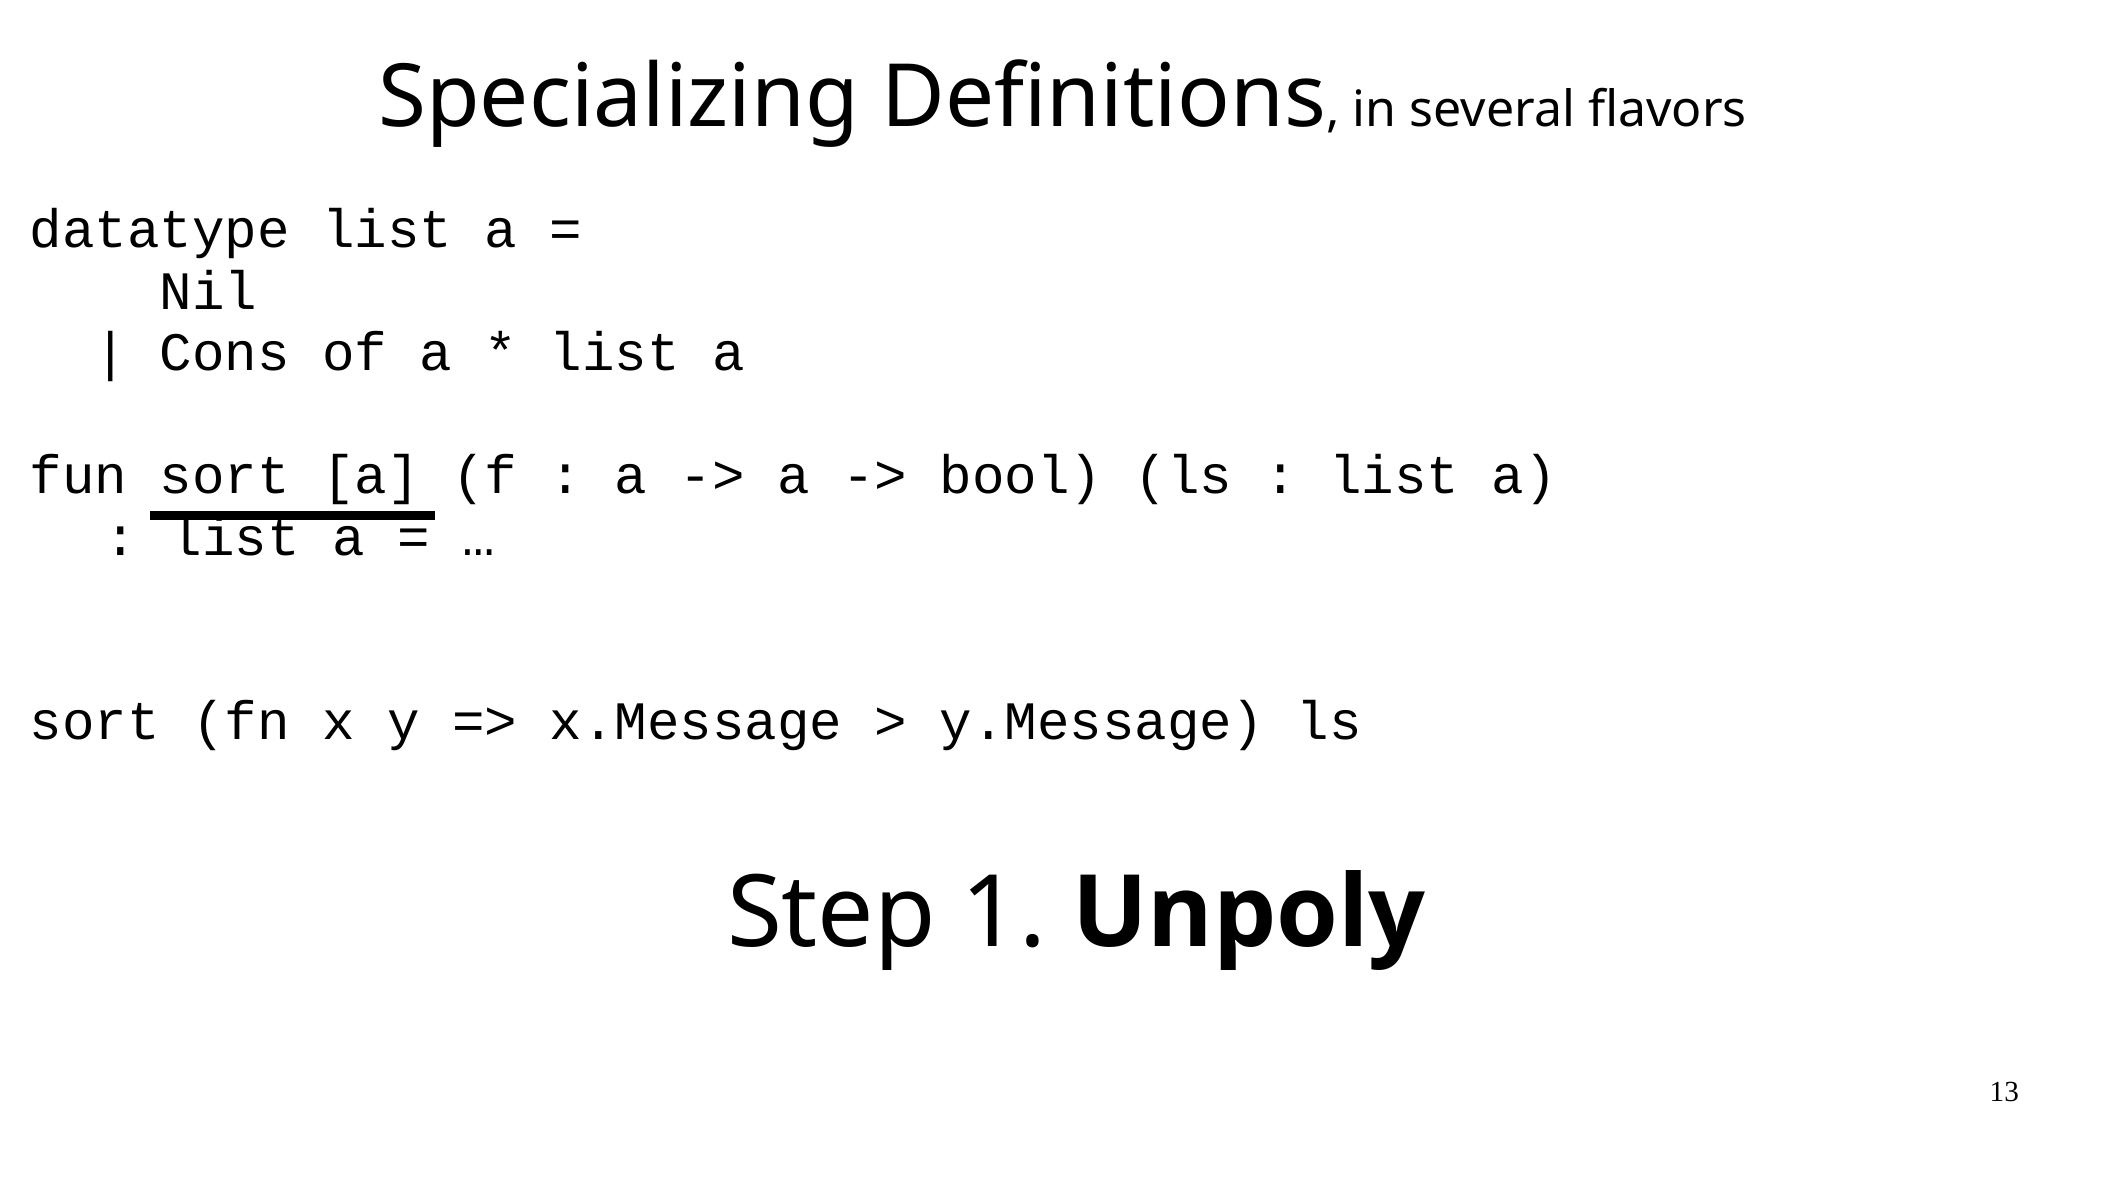

# Specializing Definitions, in several flavors
datatype list a =
 Nil
 | Cons of a * list a
fun sort [a] (f : a -> a -> bool) (ls : list a)
	: list a = …
sort (fn x y => x.Message > y.Message) ls
Step 1. Unpoly
13